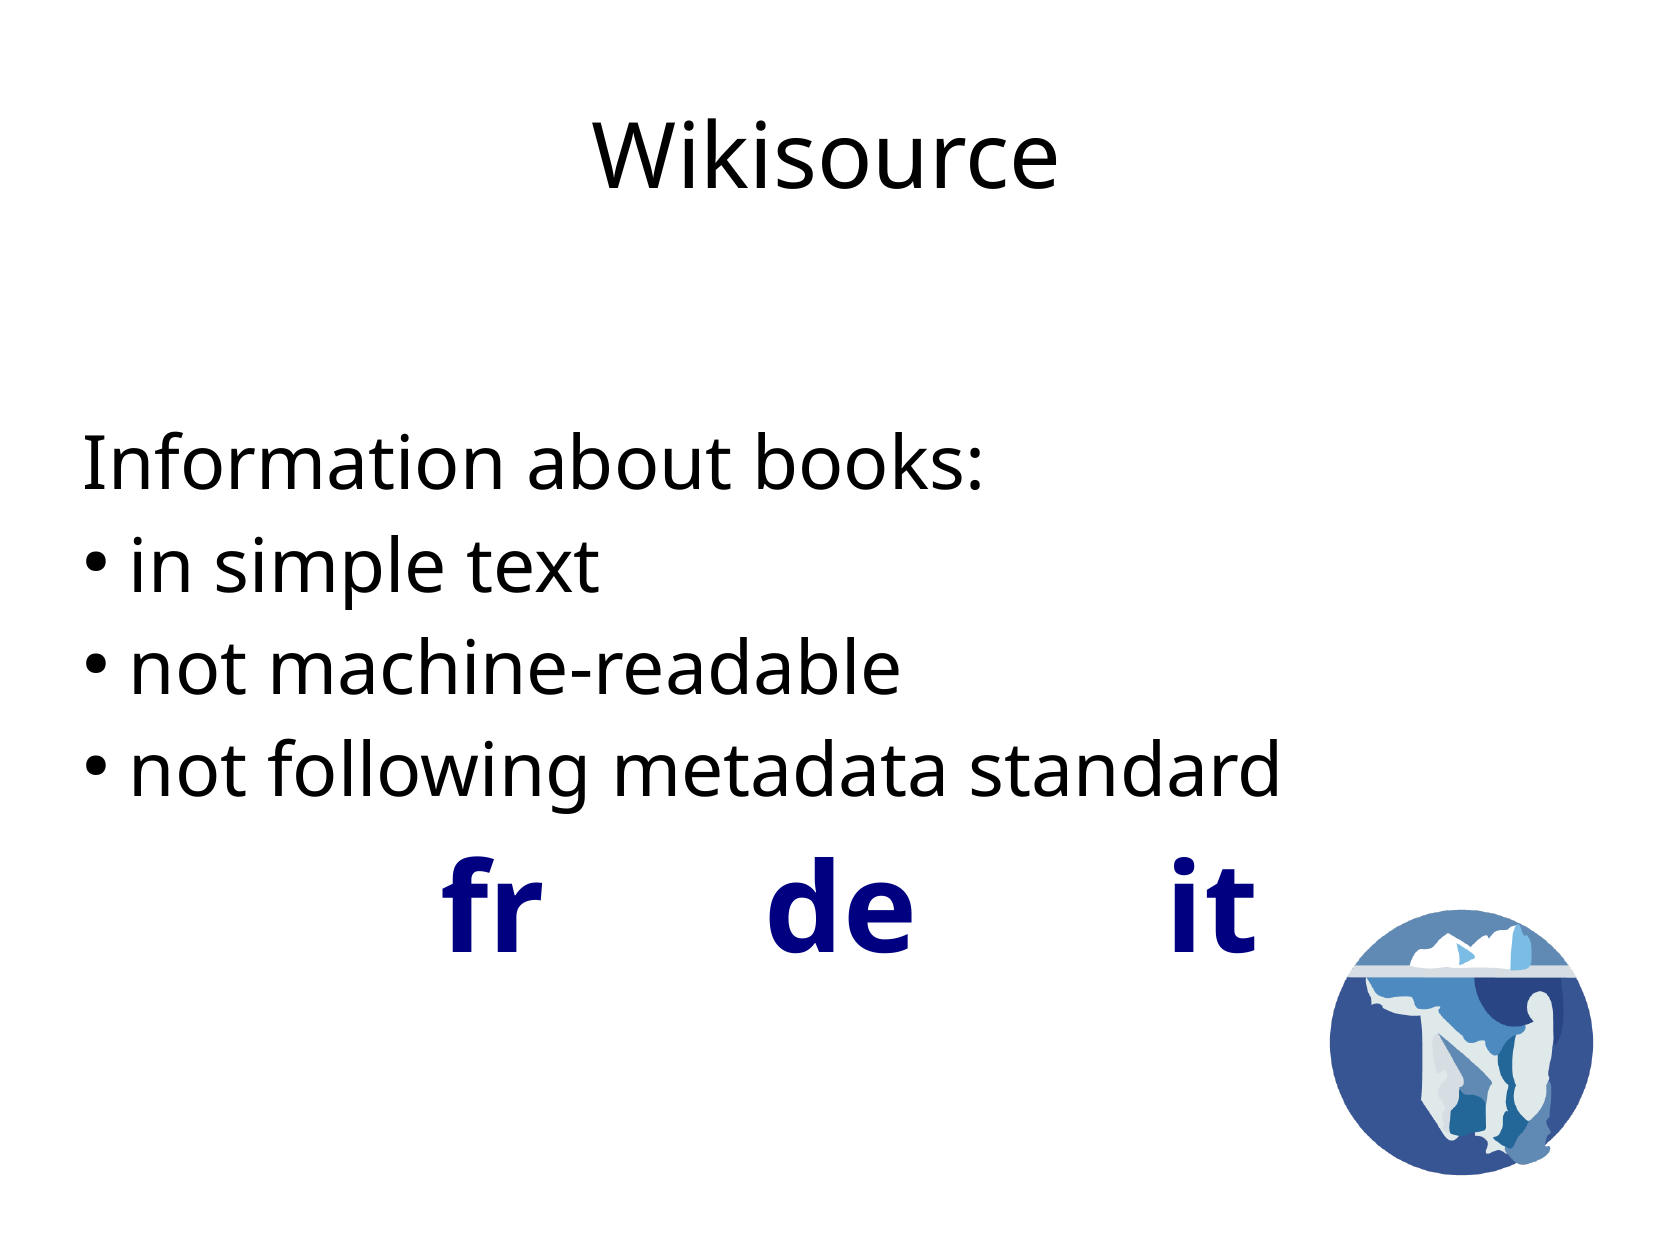

# Wikisource
Information about books:
 in simple text
 not machine-readable
 not following metadata standard
fr		 	de			 it